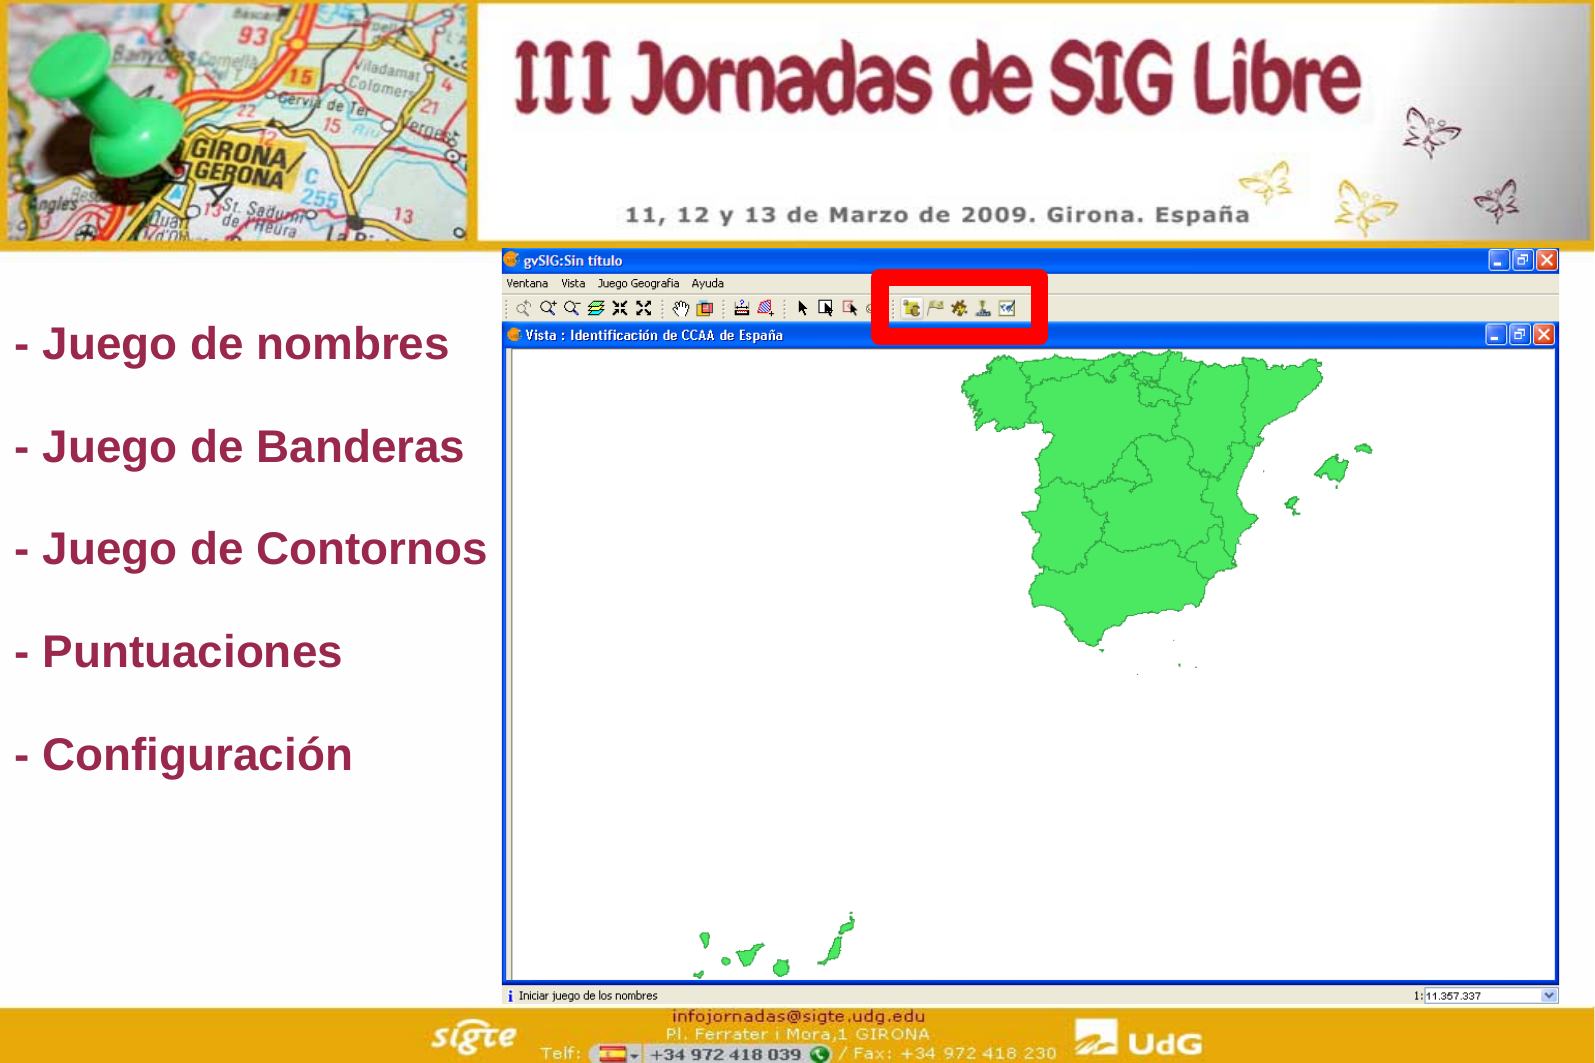

- Juego de nombres
- Juego de Banderas
- Juego de Contornos
- Puntuaciones
- Configuración
7